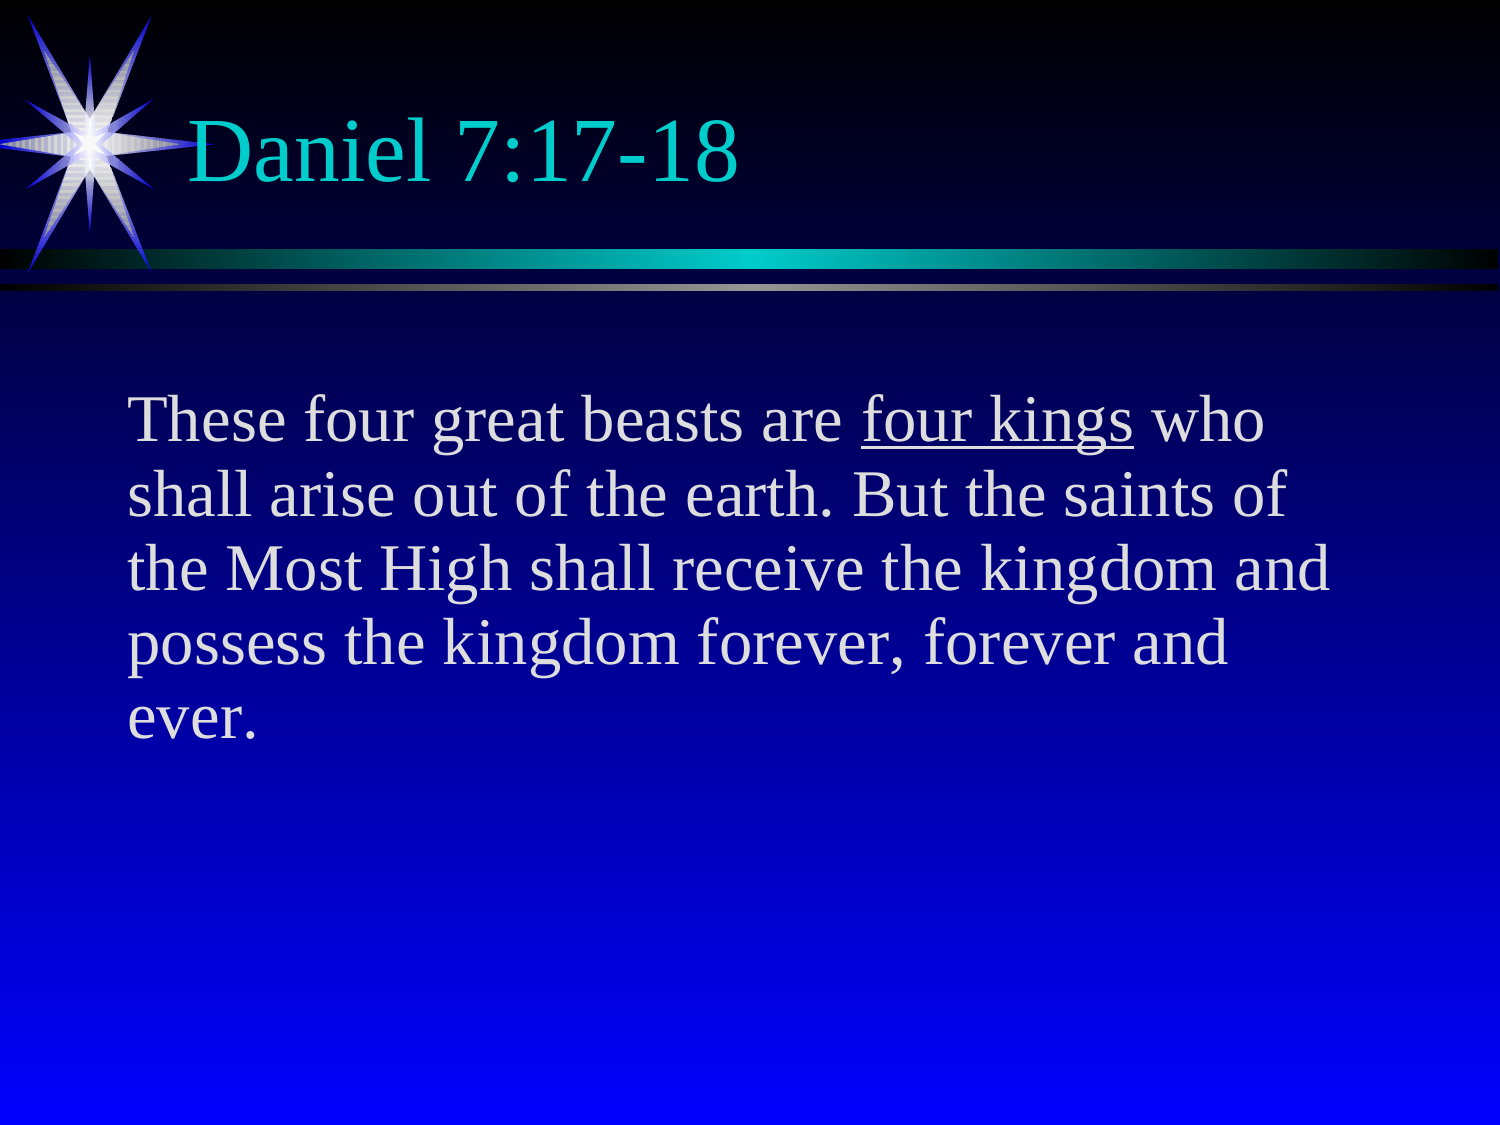

# Daniel 7:17-18
These four great beasts are four kings who shall arise out of the earth. But the saints of the Most High shall receive the kingdom and possess the kingdom forever, forever and ever.